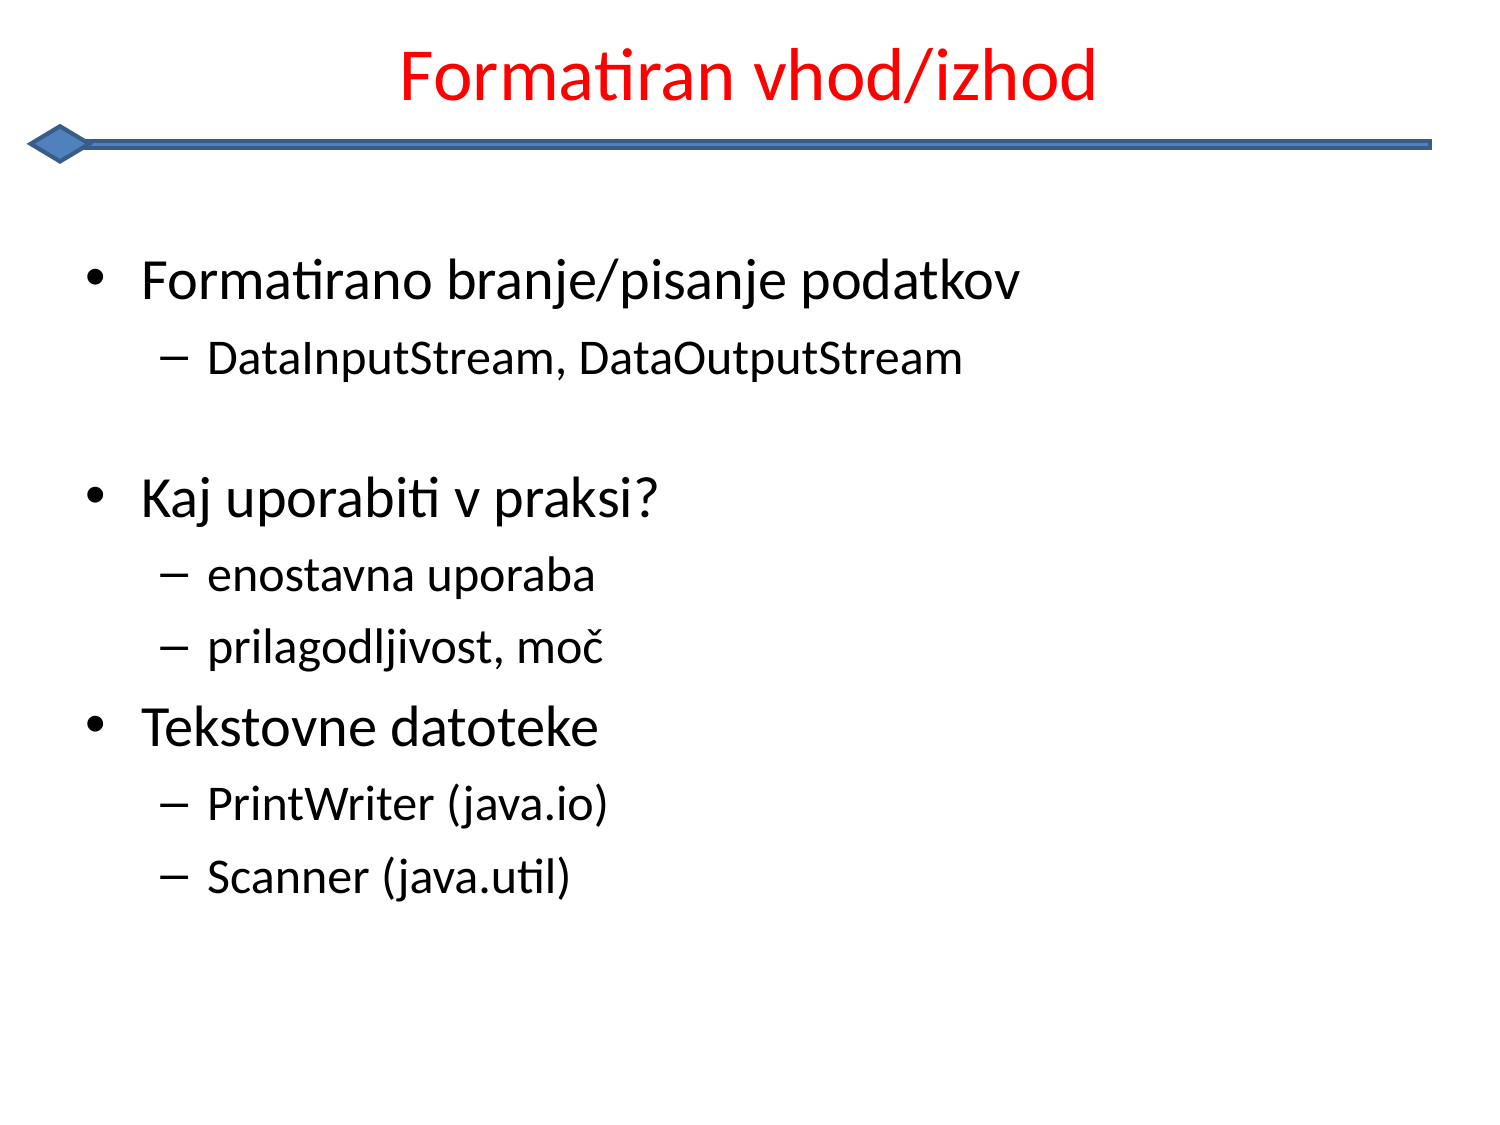

# Formatiran vhod/izhod
Formatirano branje/pisanje podatkov
DataInputStream, DataOutputStream
Kaj uporabiti v praksi?
enostavna uporaba
prilagodljivost, moč
Tekstovne datoteke
PrintWriter (java.io)
Scanner (java.util)